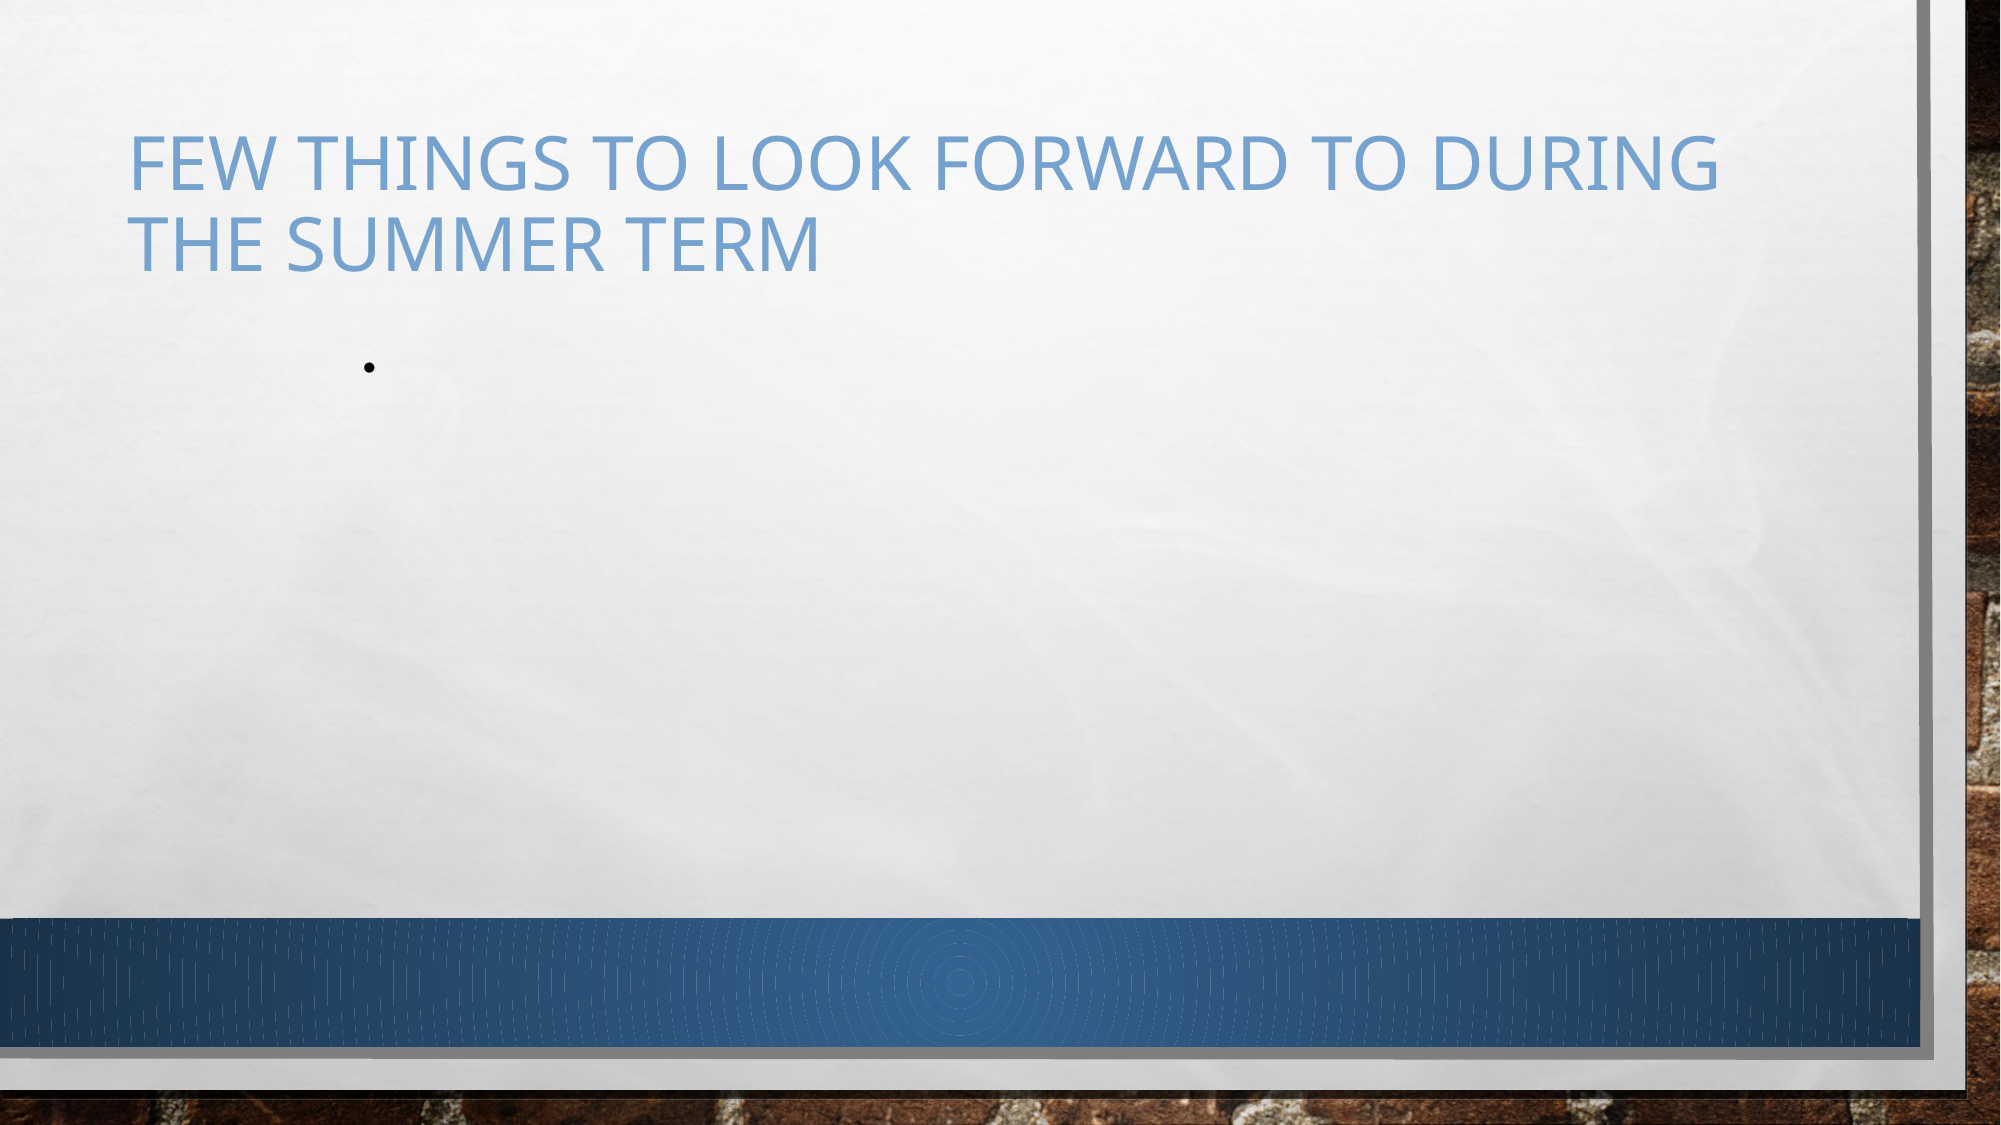

# Few things to look forward to during the summer term